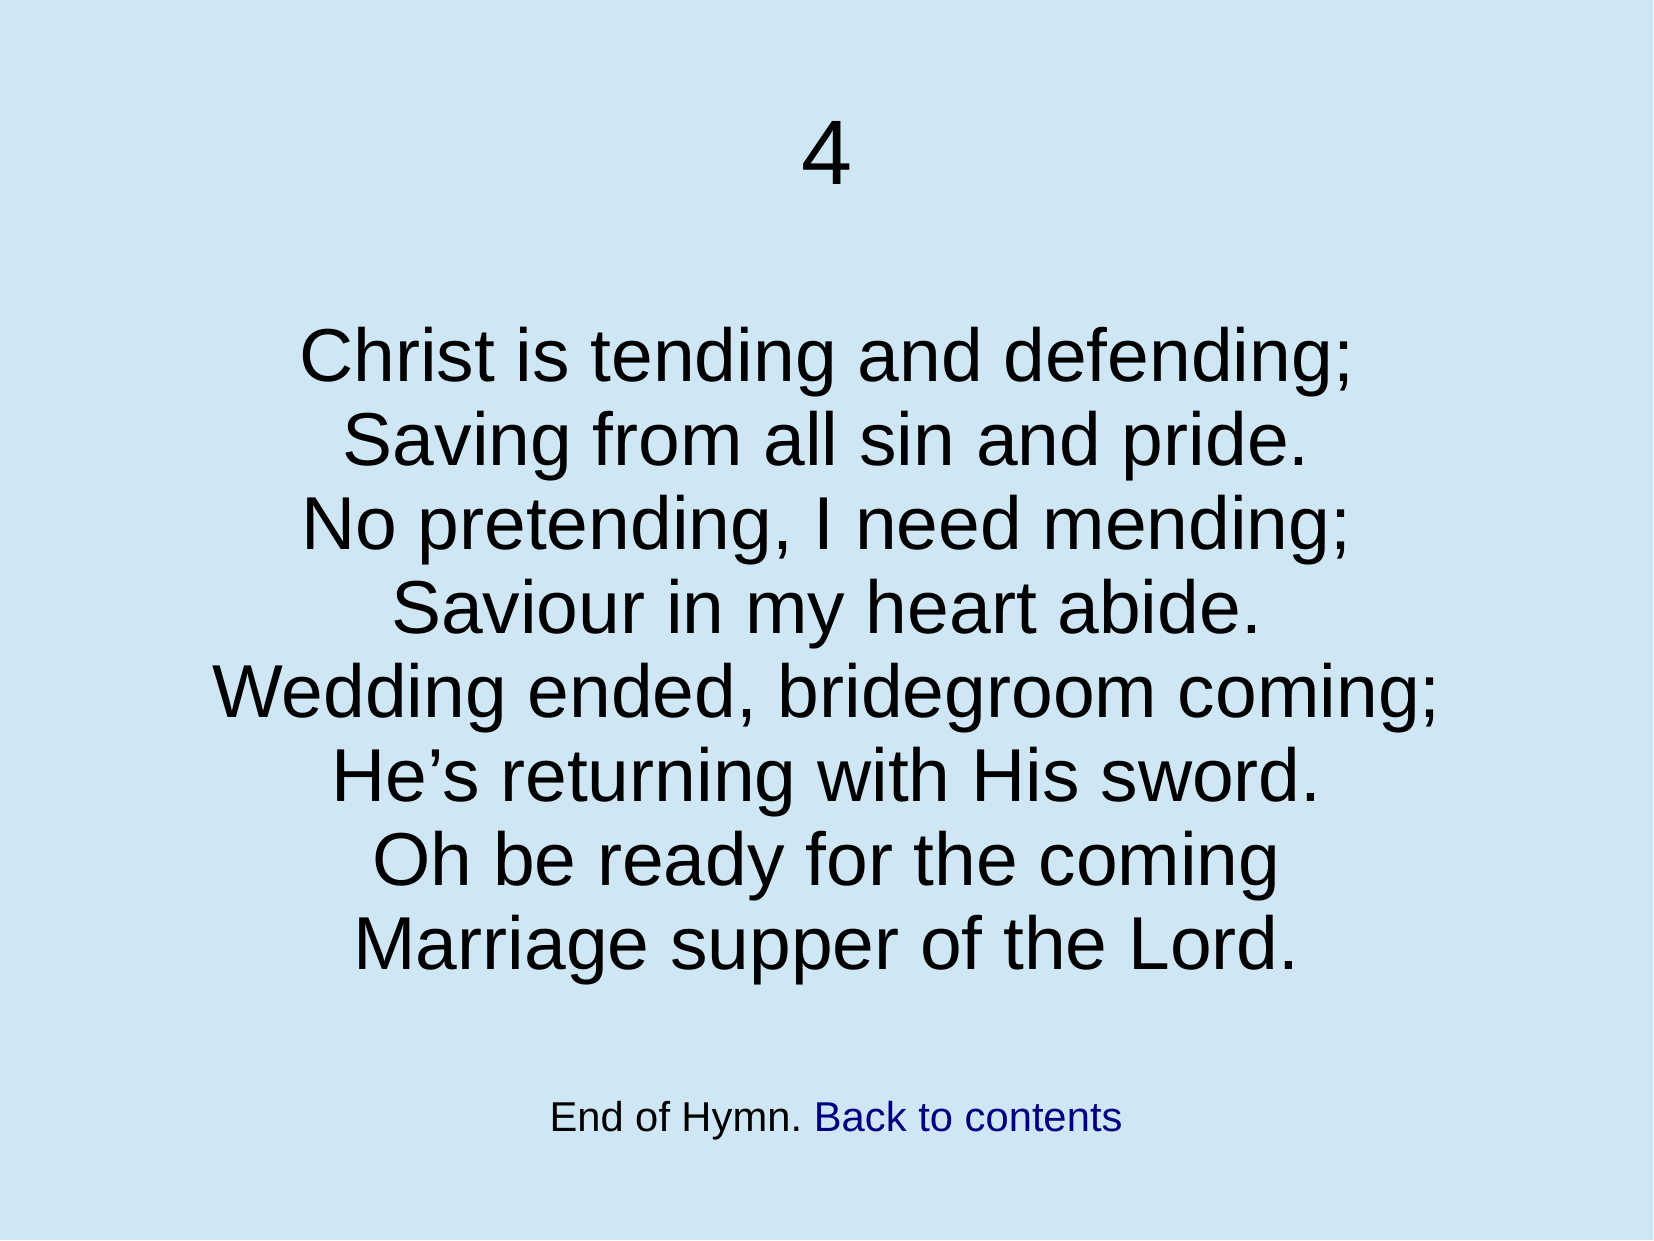

# 4
Christ is tending and defending;
Saving from all sin and pride.
No pretending, I need mending;
Saviour in my heart abide.
Wedding ended, bridegroom coming;
He’s returning with His sword.
Oh be ready for the coming
Marriage supper of the Lord.
 End of Hymn. Back to contents